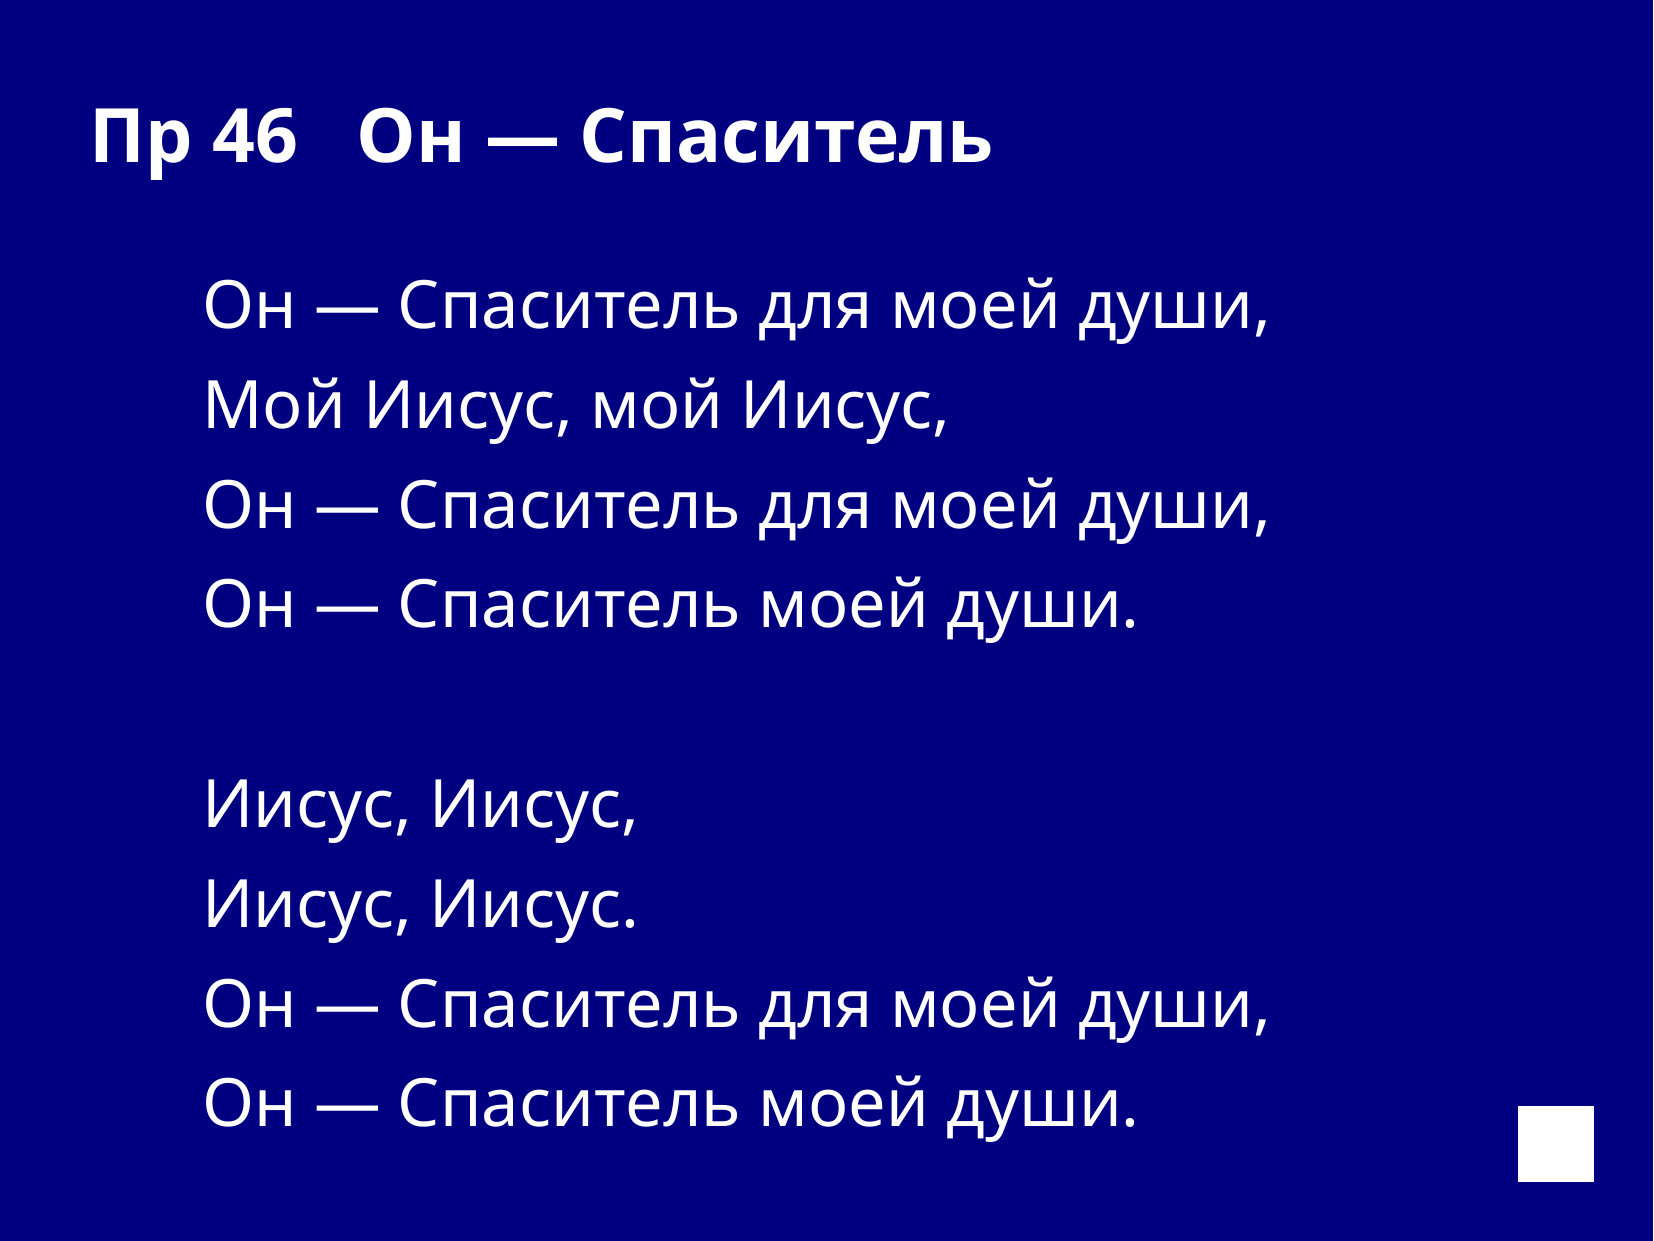

Пр 46 Он — Спаситель
	Он — Спаситель для моей души,
	Мой Иисус, мой Иисус,
	Он — Спаситель для моей души,
	Он — Спаситель моей души.
	Иисус, Иисус,
	Иисус, Иисус.
	Он — Спаситель для моей души,
	Он — Спаситель моей души.